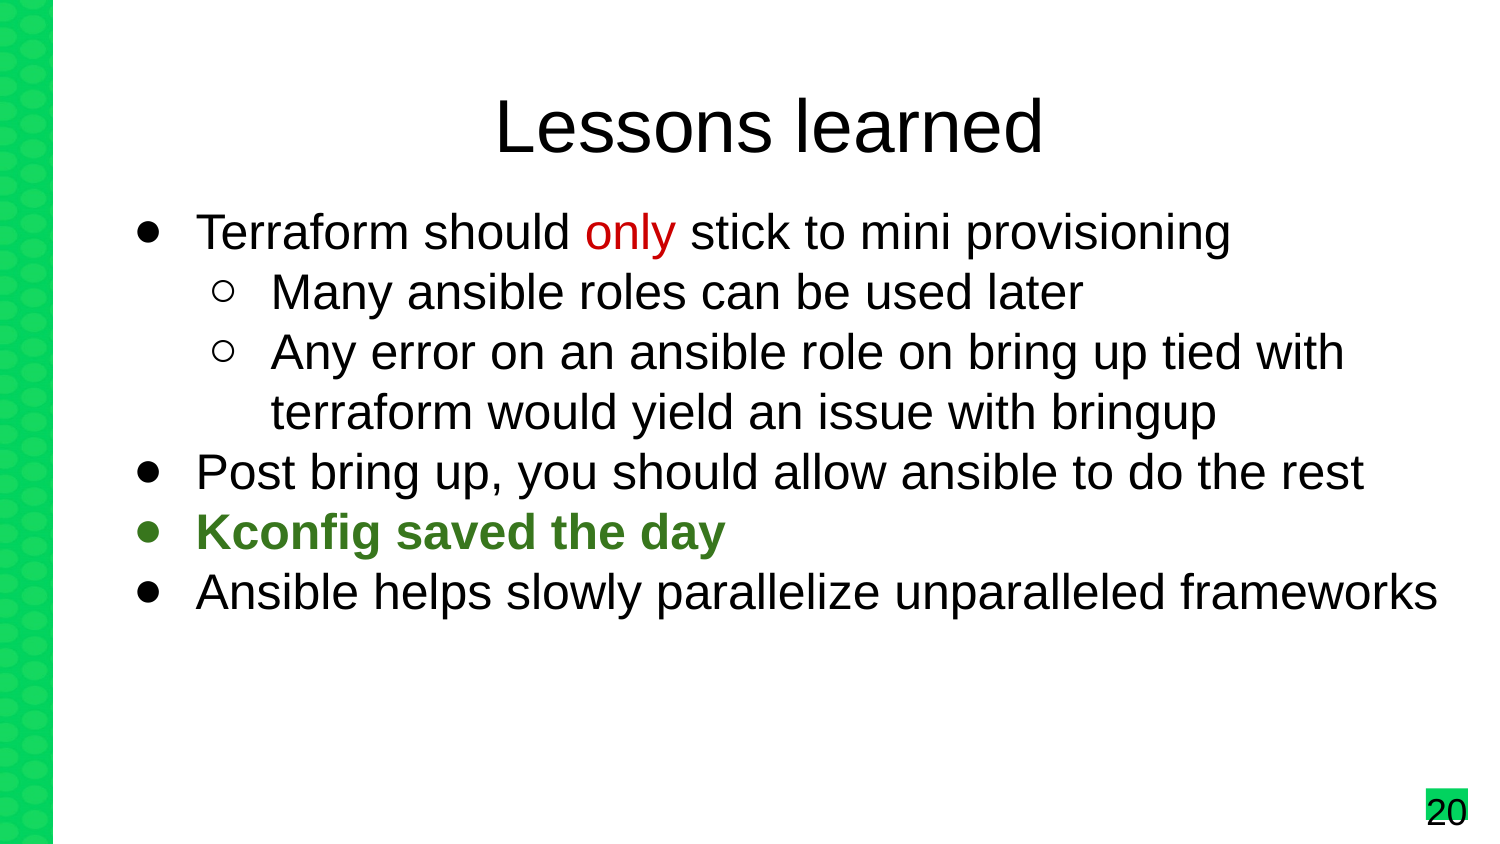

Lessons learned
Terraform should only stick to mini provisioning
Many ansible roles can be used later
Any error on an ansible role on bring up tied with terraform would yield an issue with bringup
Post bring up, you should allow ansible to do the rest
Kconfig saved the day
Ansible helps slowly parallelize unparalleled frameworks